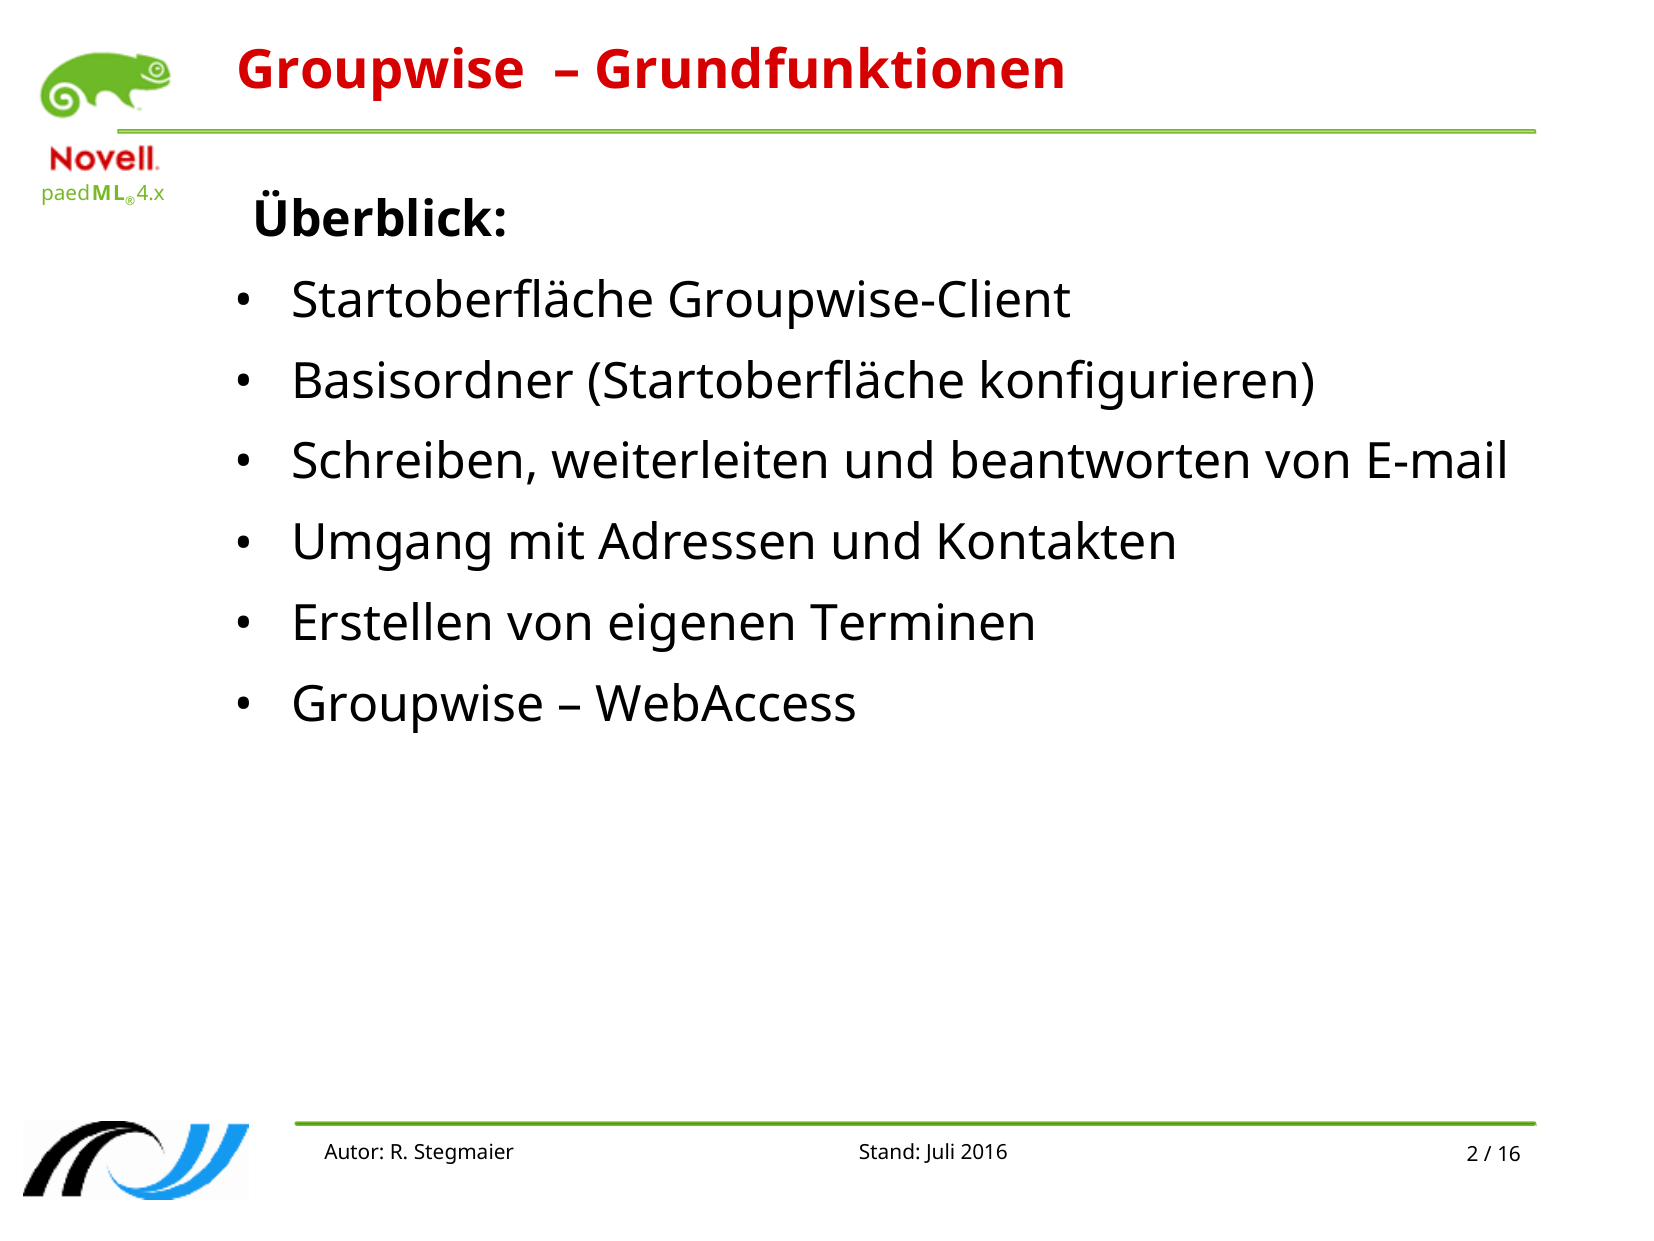

# Groupwise – Grundfunktionen
Überblick:
Startoberfläche Groupwise-Client
Basisordner (Startoberfläche konfigurieren)
Schreiben, weiterleiten und beantworten von E-mail
Umgang mit Adressen und Kontakten
Erstellen von eigenen Terminen
Groupwise – WebAccess
Autor: R. Stegmaier
Juli 2016
2